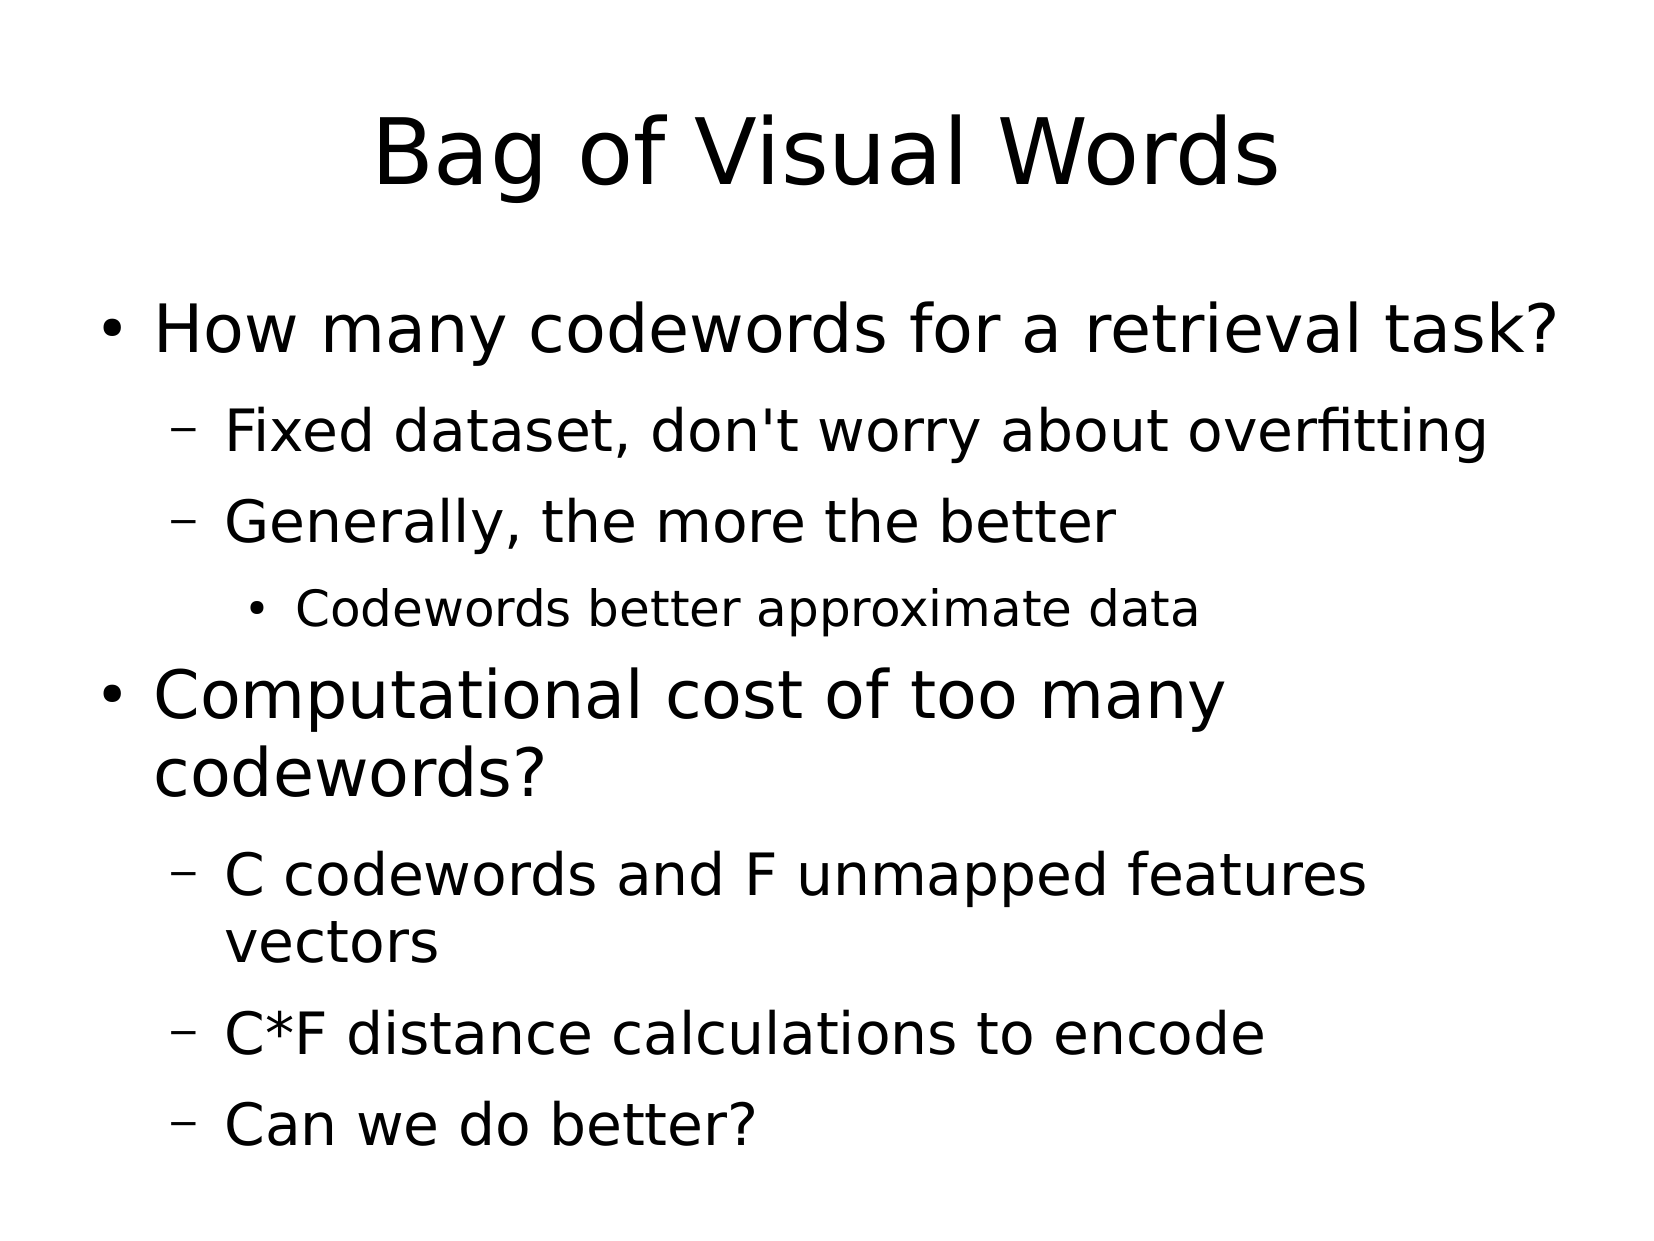

# Bag of Visual Words
How many codewords for a retrieval task?
Fixed dataset, don't worry about overfitting
Generally, the more the better
Codewords better approximate data
Computational cost of too many codewords?
C codewords and F unmapped features vectors
C*F distance calculations to encode
Can we do better?